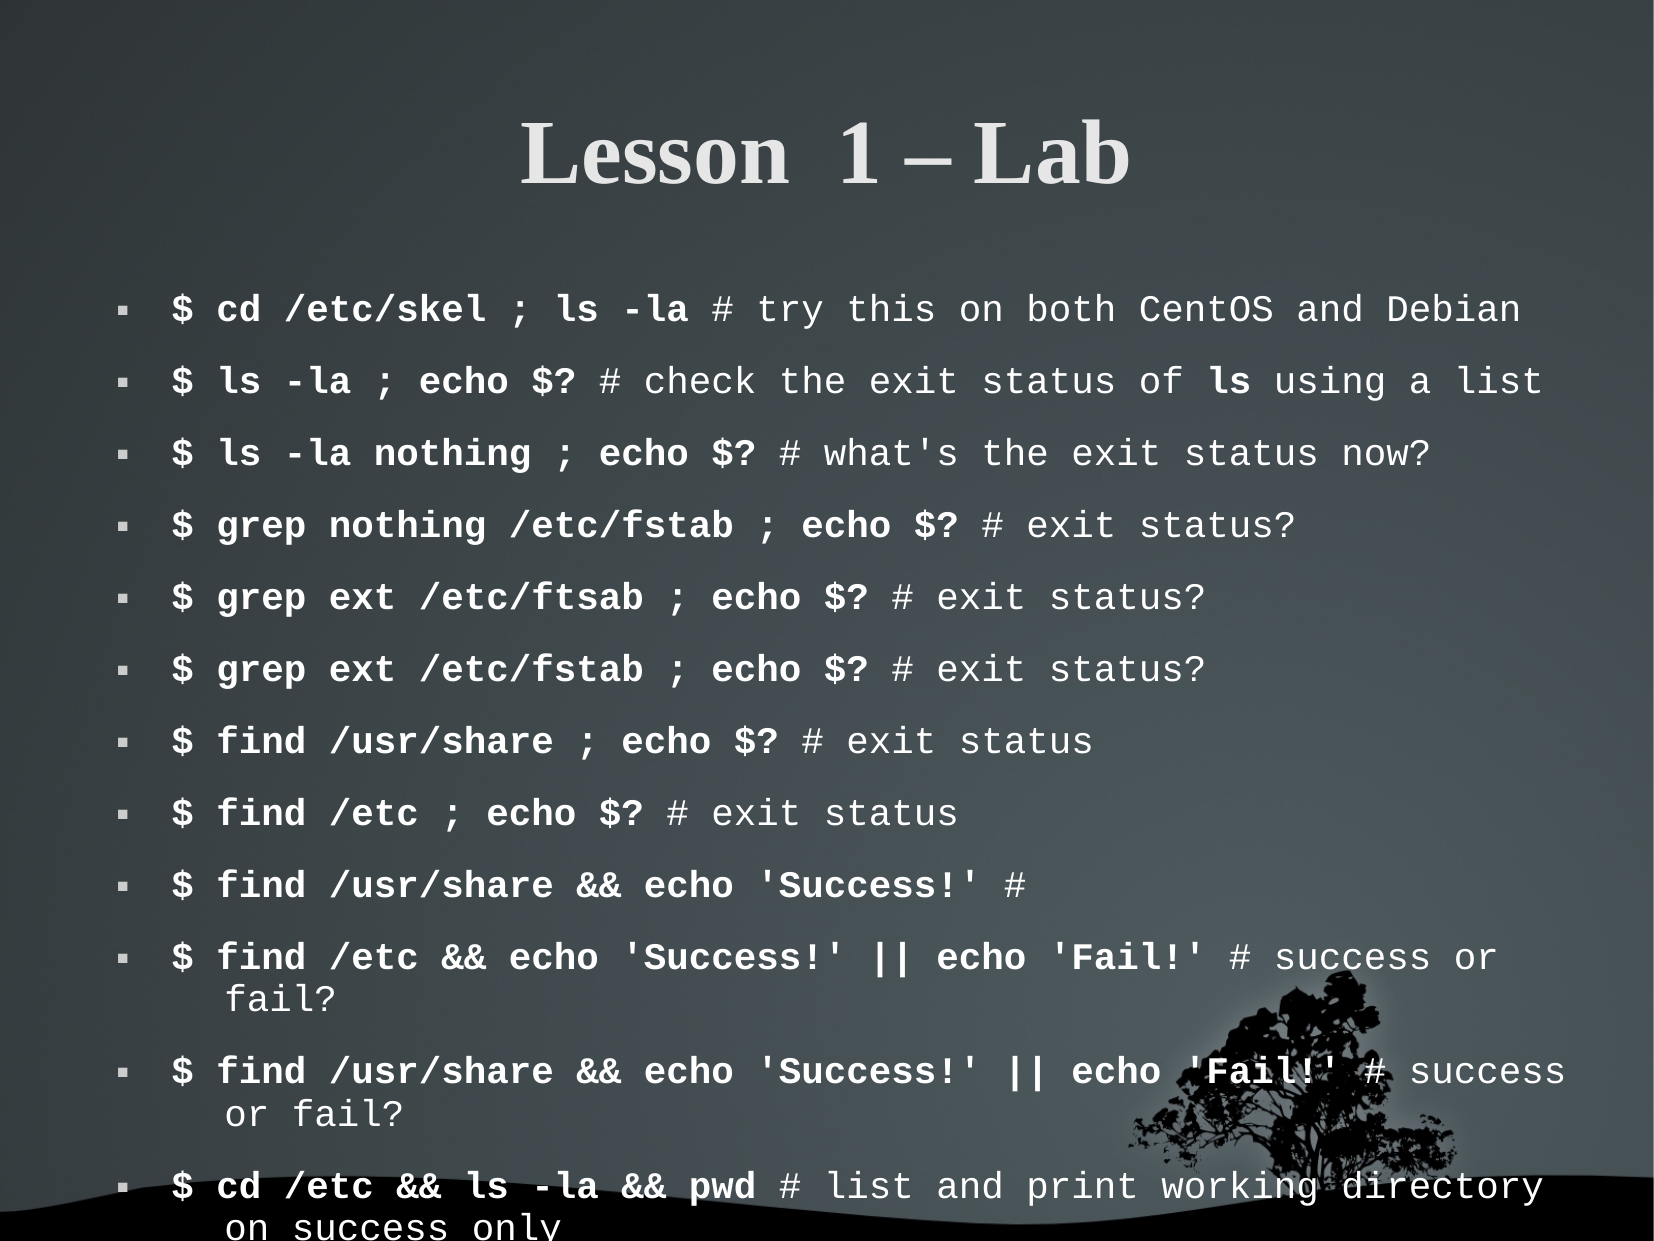

Lesson 1 – Lab
# $ cd /etc/skel ; ls -la # try this on both CentOS and Debian
$ ls -la ; echo $? # check the exit status of ls using a list
$ ls -la nothing ; echo $? # what's the exit status now?
$ grep nothing /etc/fstab ; echo $? # exit status?
$ grep ext /etc/ftsab ; echo $? # exit status?
$ grep ext /etc/fstab ; echo $? # exit status?
$ find /usr/share ; echo $? # exit status
$ find /etc ; echo $? # exit status
$ find /usr/share && echo 'Success!' #
$ find /etc && echo 'Success!' || echo 'Fail!' # success or fail?
$ find /usr/share && echo 'Success!' || echo 'Fail!' # success or fail?
$ cd /etc && ls -la && pwd # list and print working directory on success only
$ cd # back to homedir
$ cd /etc || ls -la || pwd # what happens here?